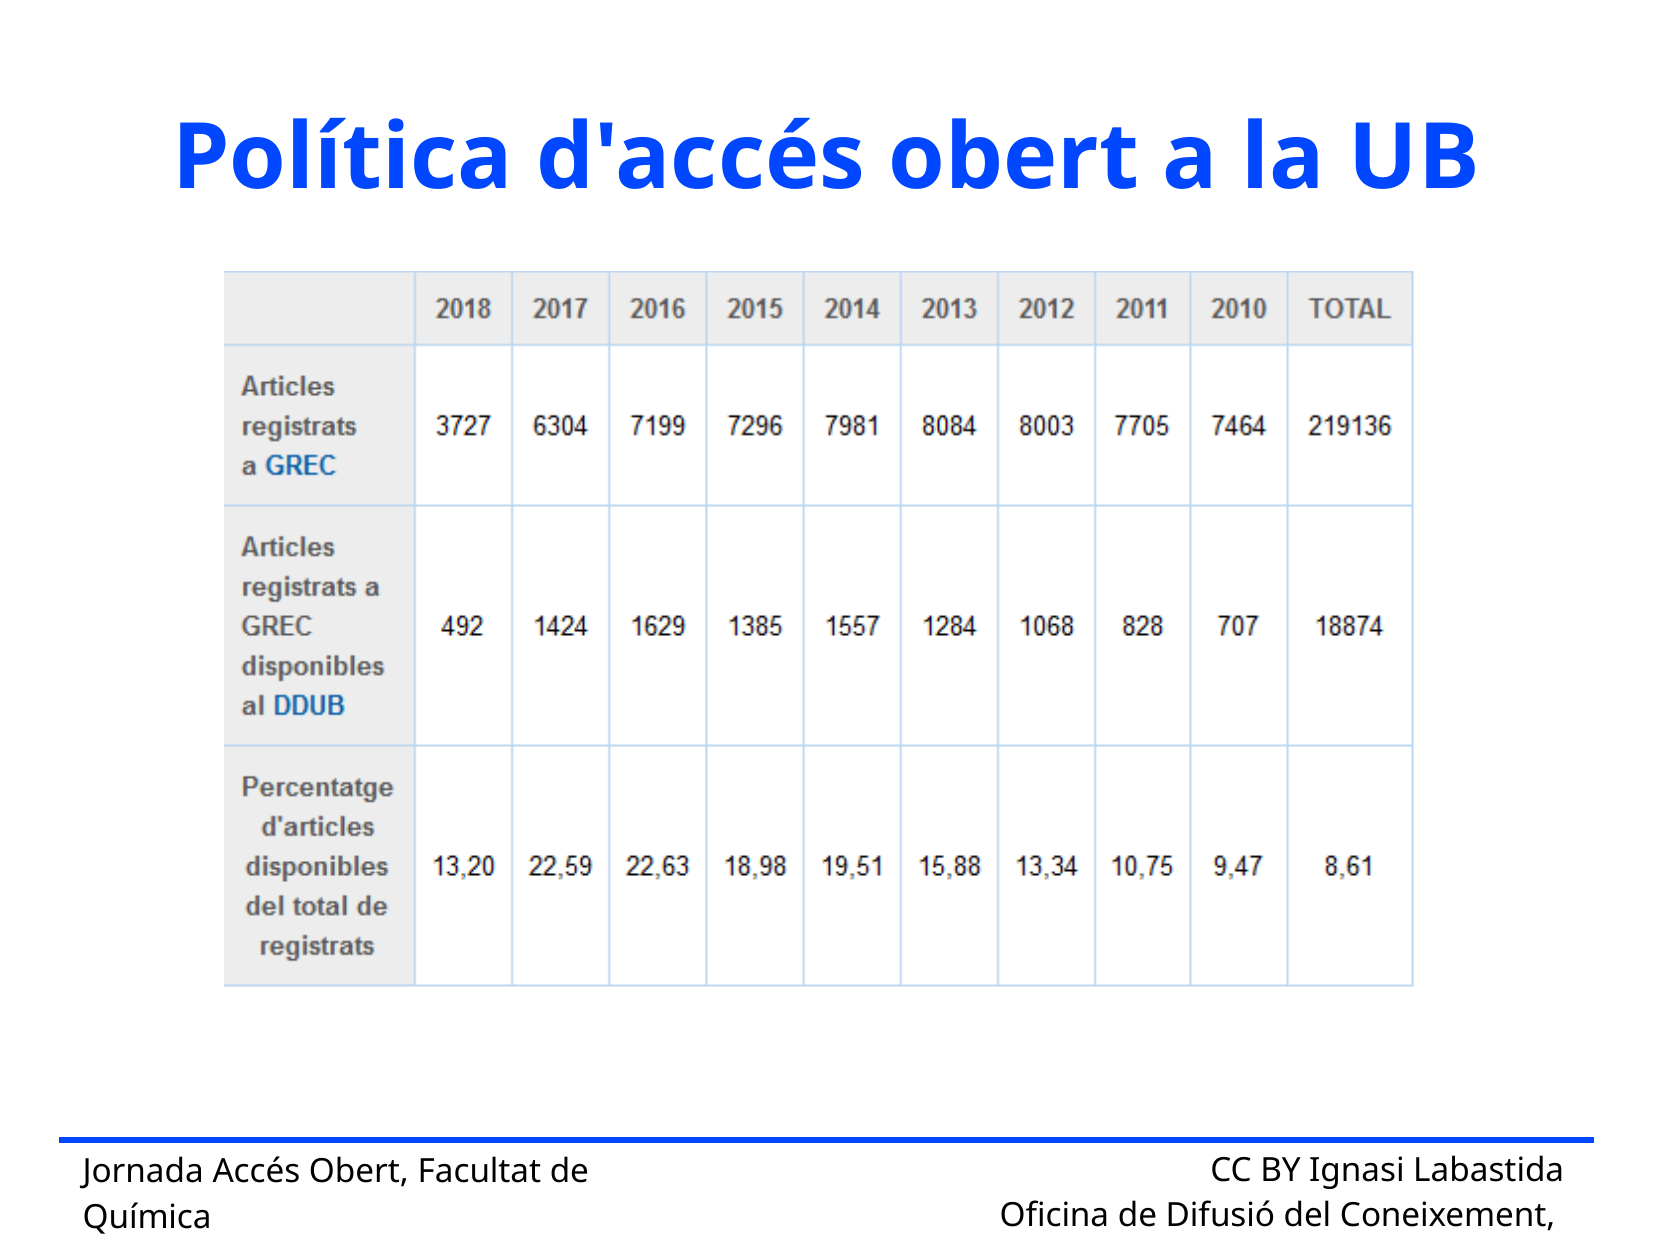

# Política d'accés obert a la UB